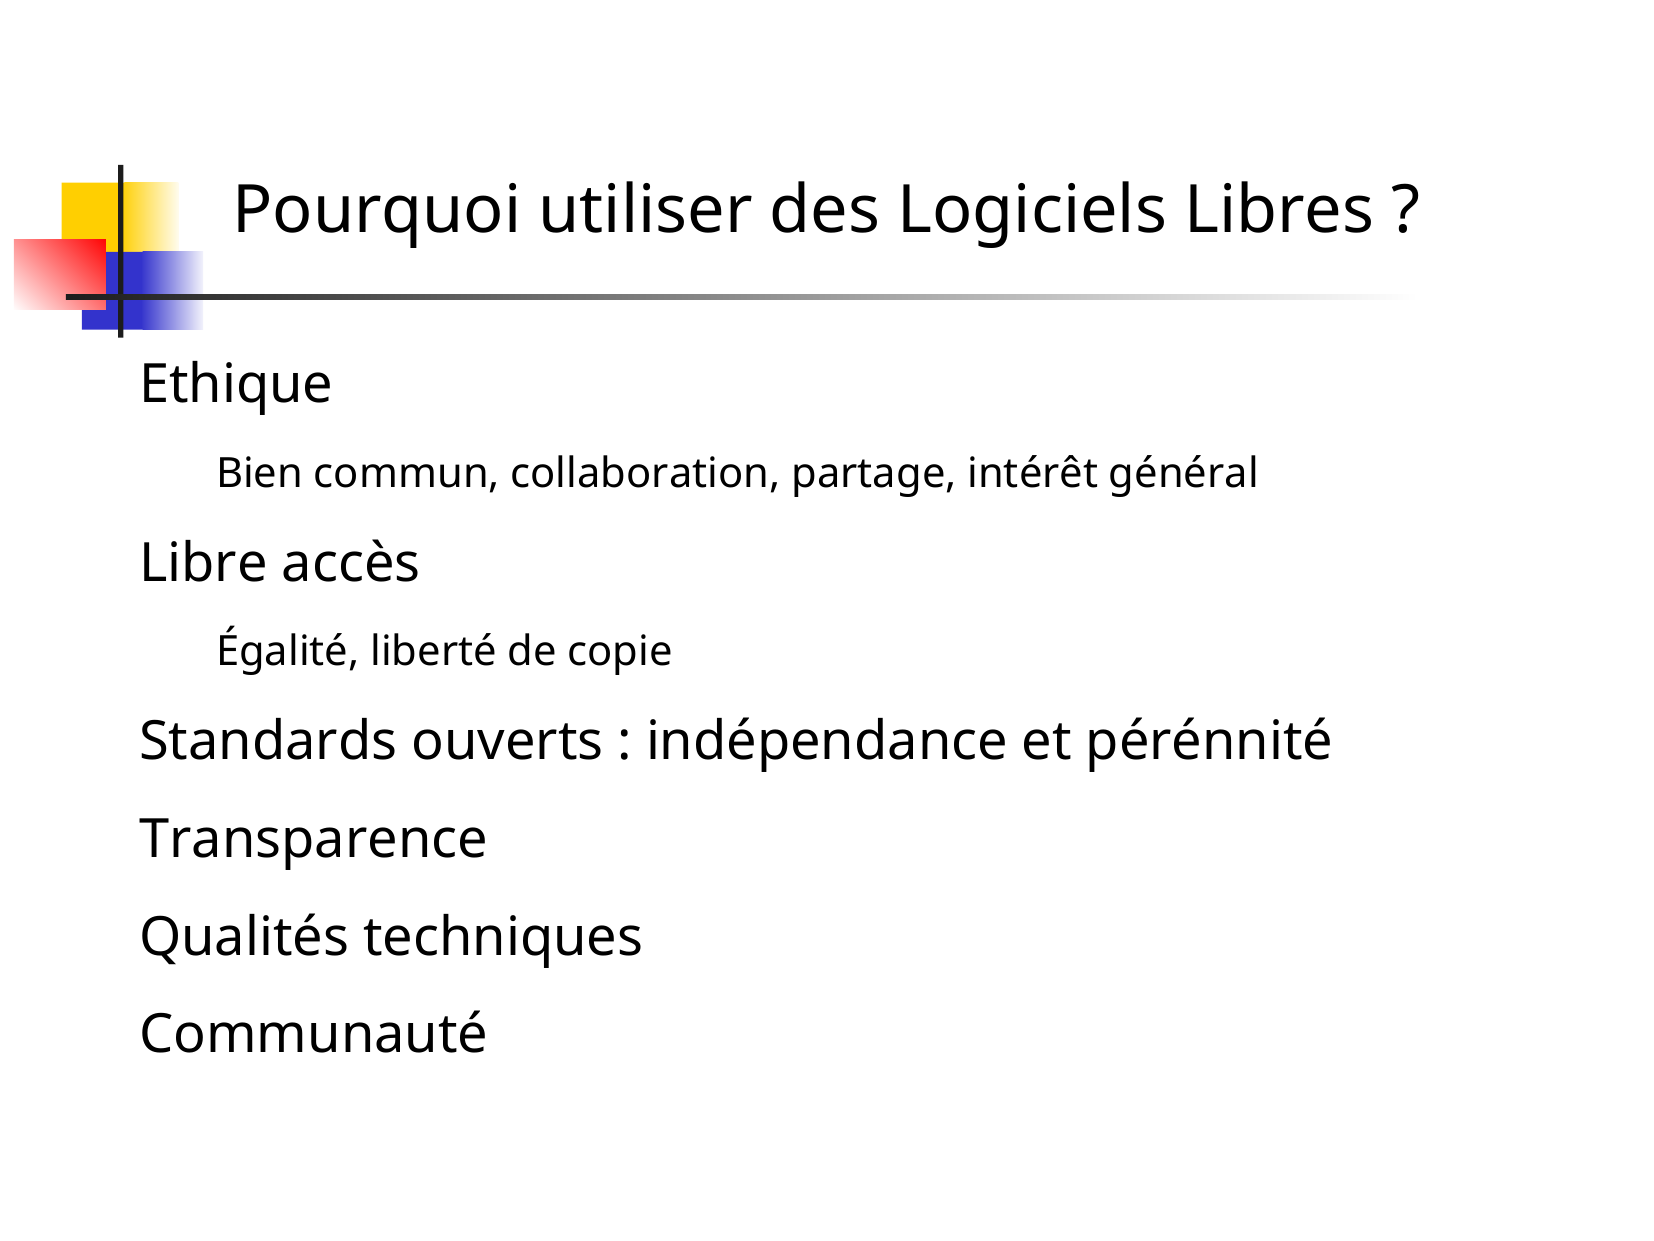

# Pourquoi utiliser des Logiciels Libres ?
Ethique
Bien commun, collaboration, partage, intérêt général
Libre accès
Égalité, liberté de copie
Standards ouverts : indépendance et pérénnité
Transparence
Qualités techniques
Communauté